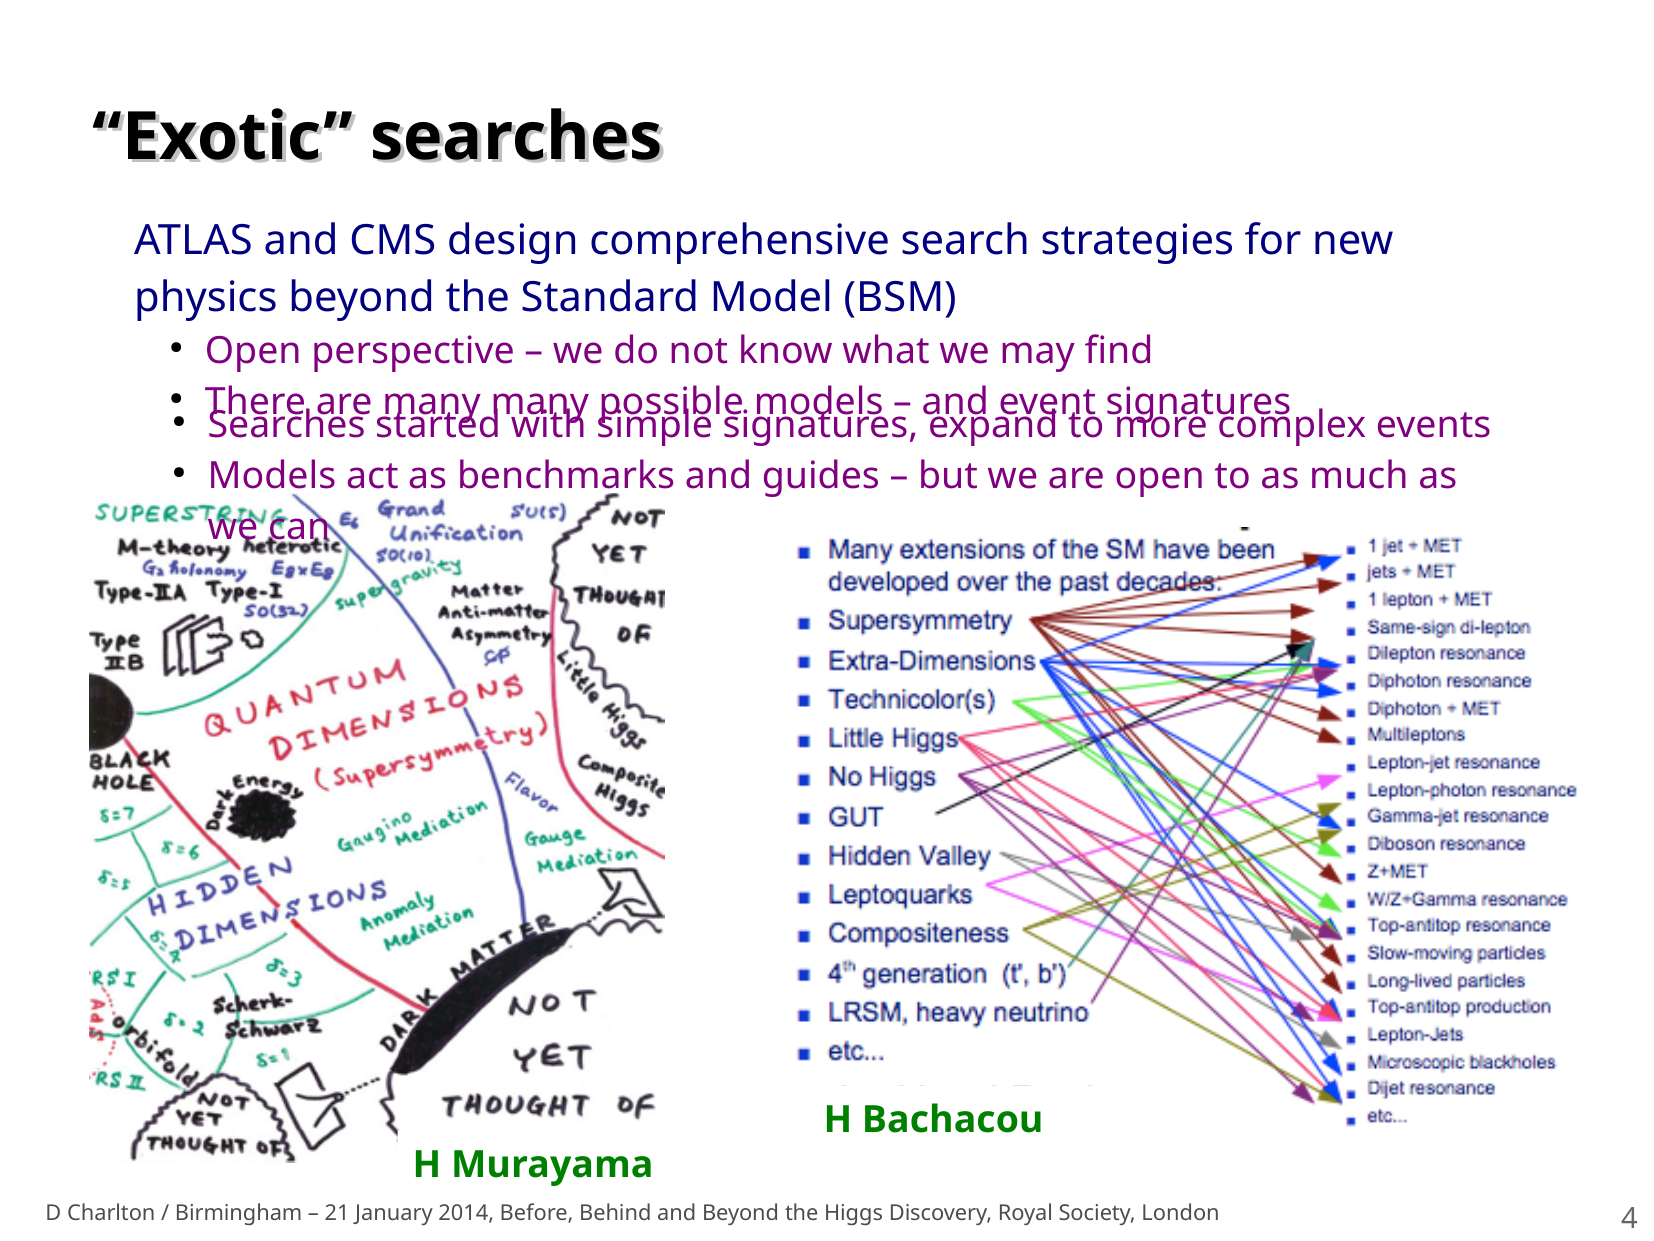

“Exotic” searches
ATLAS and CMS design comprehensive search strategies for new physics beyond the Standard Model (BSM)
Open perspective – we do not know what we may find
There are many many possible models – and event signatures
Searches started with simple signatures, expand to more complex events
Models act as benchmarks and guides – but we are open to as much as we can
H Murayama
H Bachacou